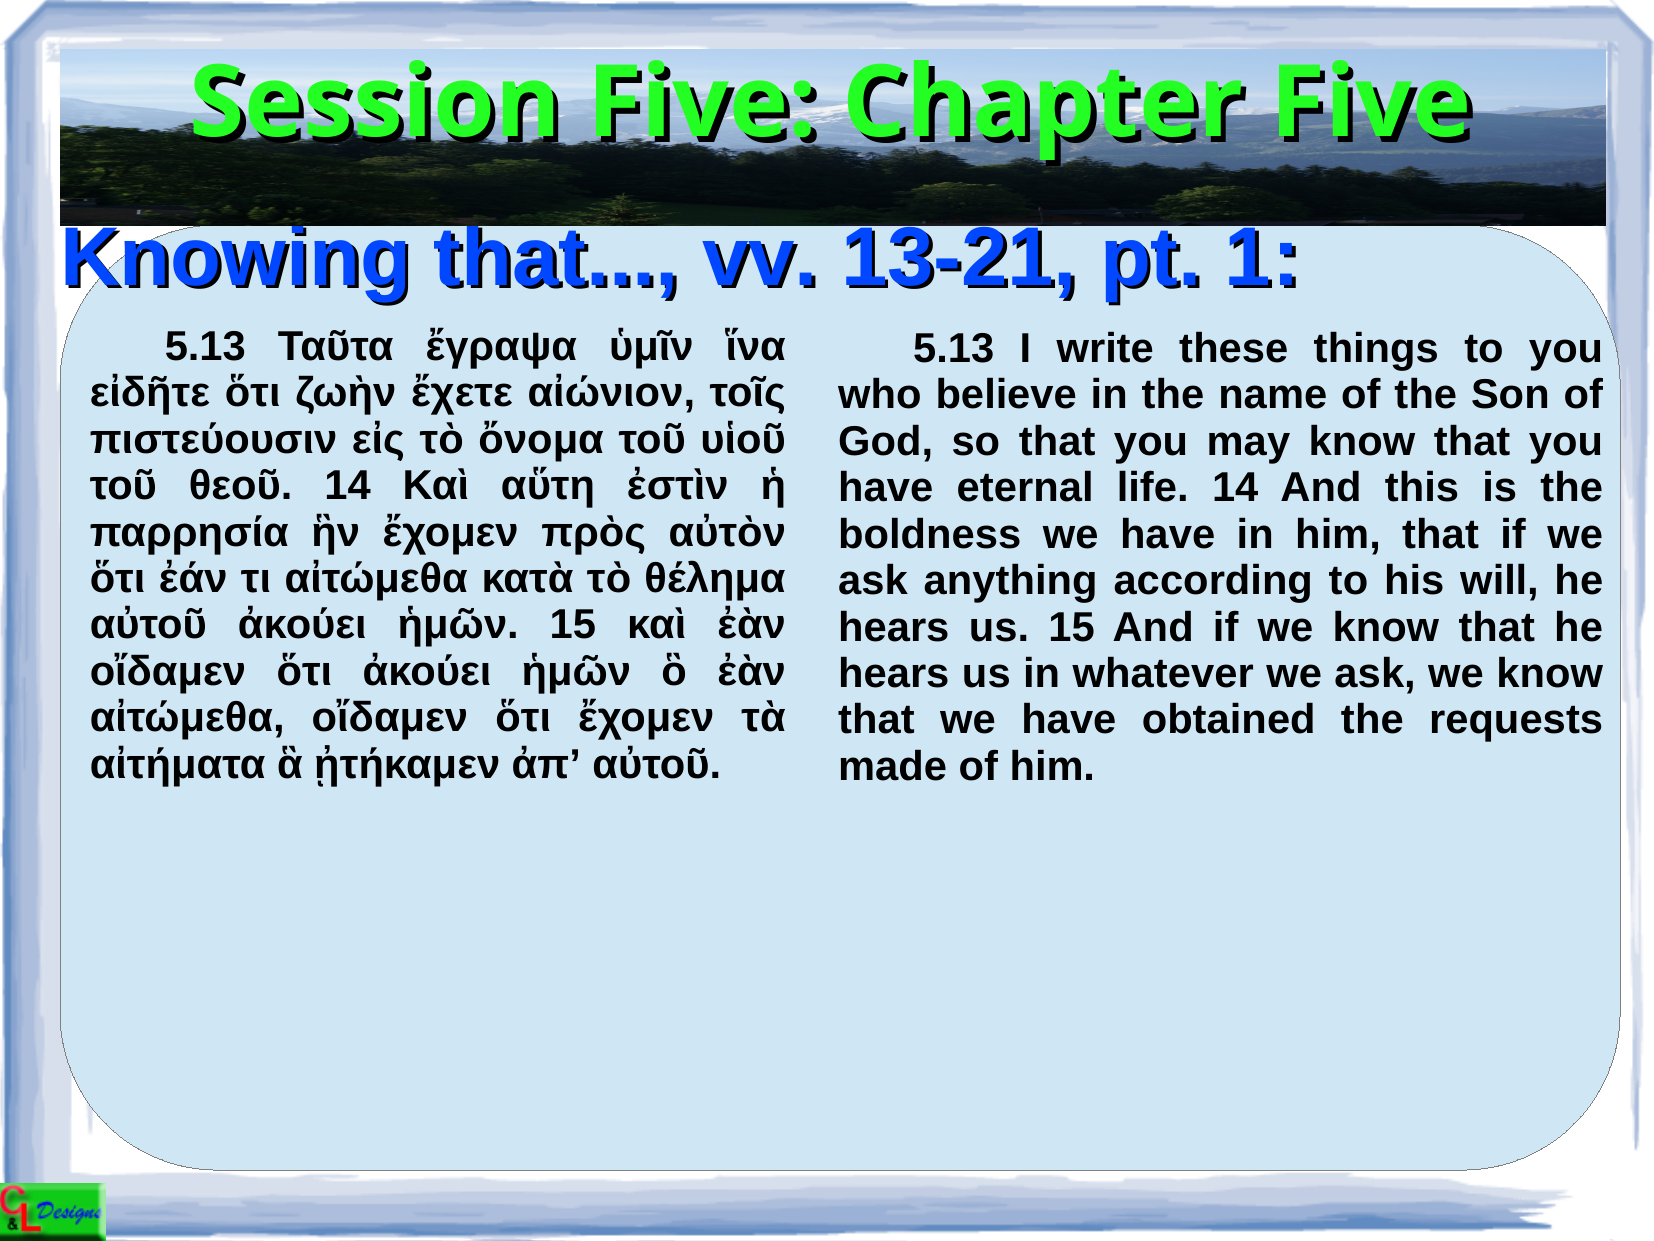

Session Five: Chapter Five
# Knowing that..., vv. 13-21, pt. 1:
	5.13 Ταῦτα ἔγραψα ὑμῖν ἵνα εἰδῆτε ὅτι ζωὴν ἔχετε αἰώνιον, τοῖς πιστεύουσιν εἰς τὸ ὄνομα τοῦ υἱοῦ τοῦ θεοῦ. 14 Καὶ αὕτη ἐστὶν ἡ παρρησία ἣν ἔχομεν πρὸς αὐτὸν ὅτι ἐάν τι αἰτώμεθα κατὰ τὸ θέλημα αὐτοῦ ἀκούει ἡμῶν. 15 καὶ ἐὰν οἴδαμεν ὅτι ἀκούει ἡμῶν ὃ ἐὰν αἰτώμεθα, οἴδαμεν ὅτι ἔχομεν τὰ αἰτήματα ἃ ᾐτήκαμεν ἀπʼ αὐτοῦ.
	5.13 I write these things to you who believe in the name of the Son of God, so that you may know that you have eternal life. 14 And this is the boldness we have in him, that if we ask anything according to his will, he hears us. 15 And if we know that he hears us in whatever we ask, we know that we have obtained the requests made of him.